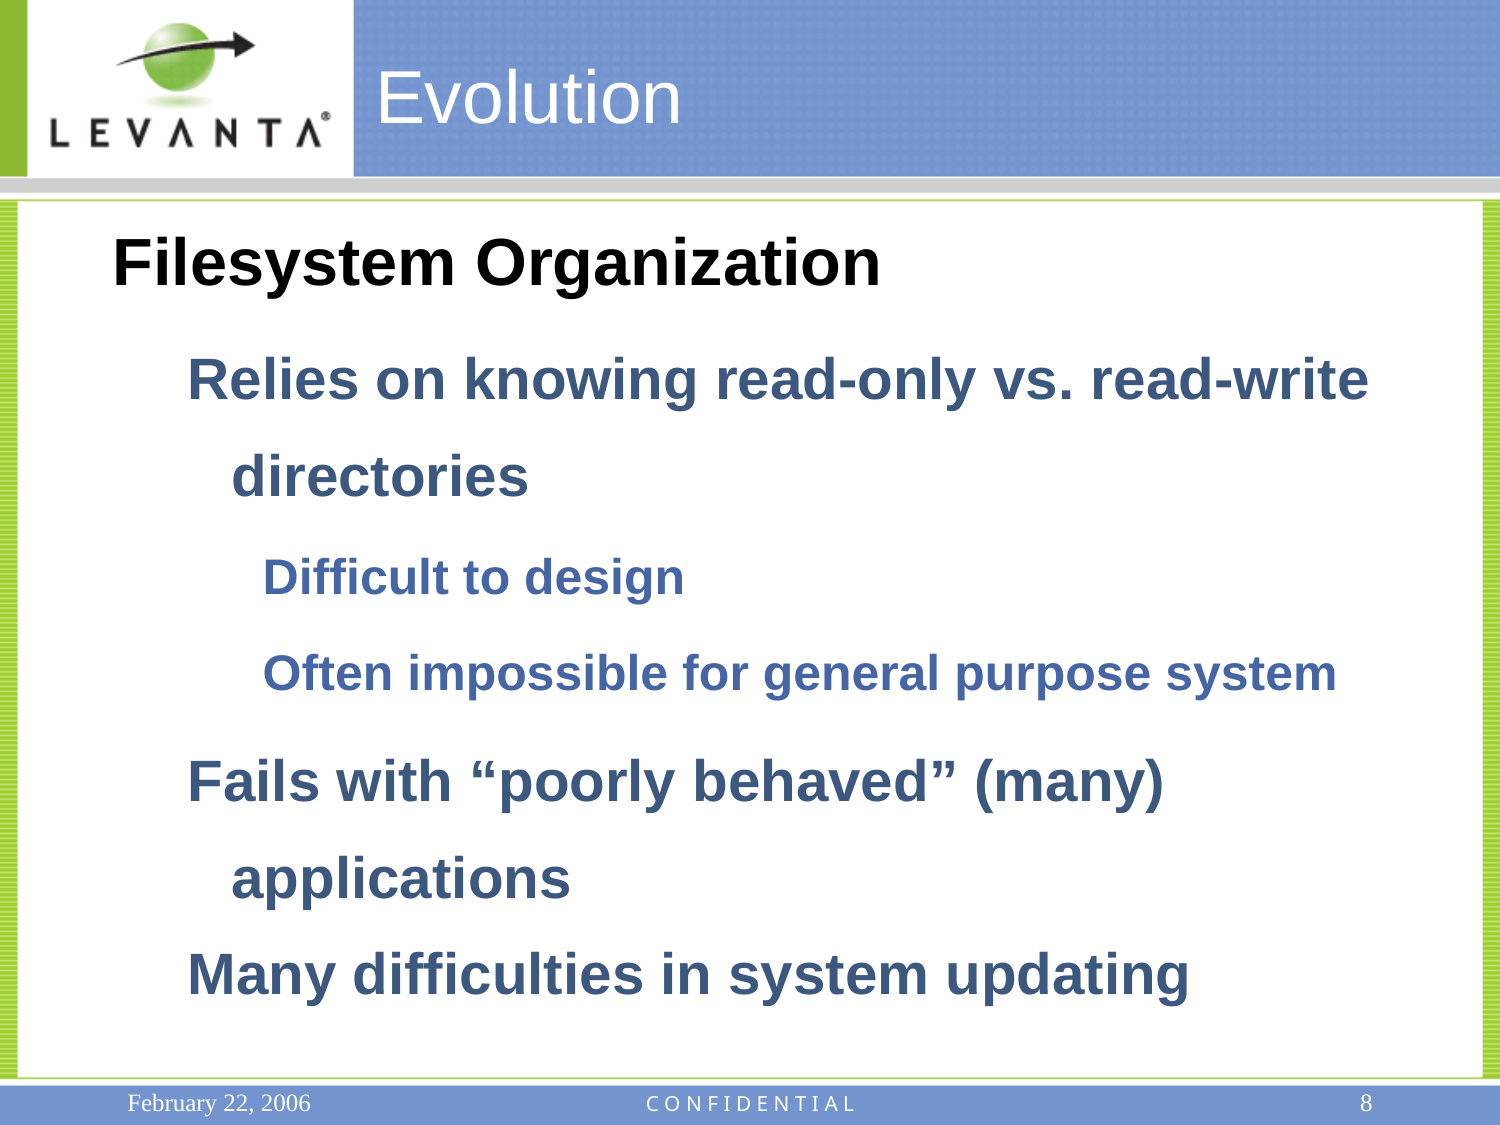

# Evolution
Filesystem Organization
Relies on knowing read-only vs. read-write directories
Difficult to design
Often impossible for general purpose system
Fails with “poorly behaved” (many) applications
Many difficulties in system updating